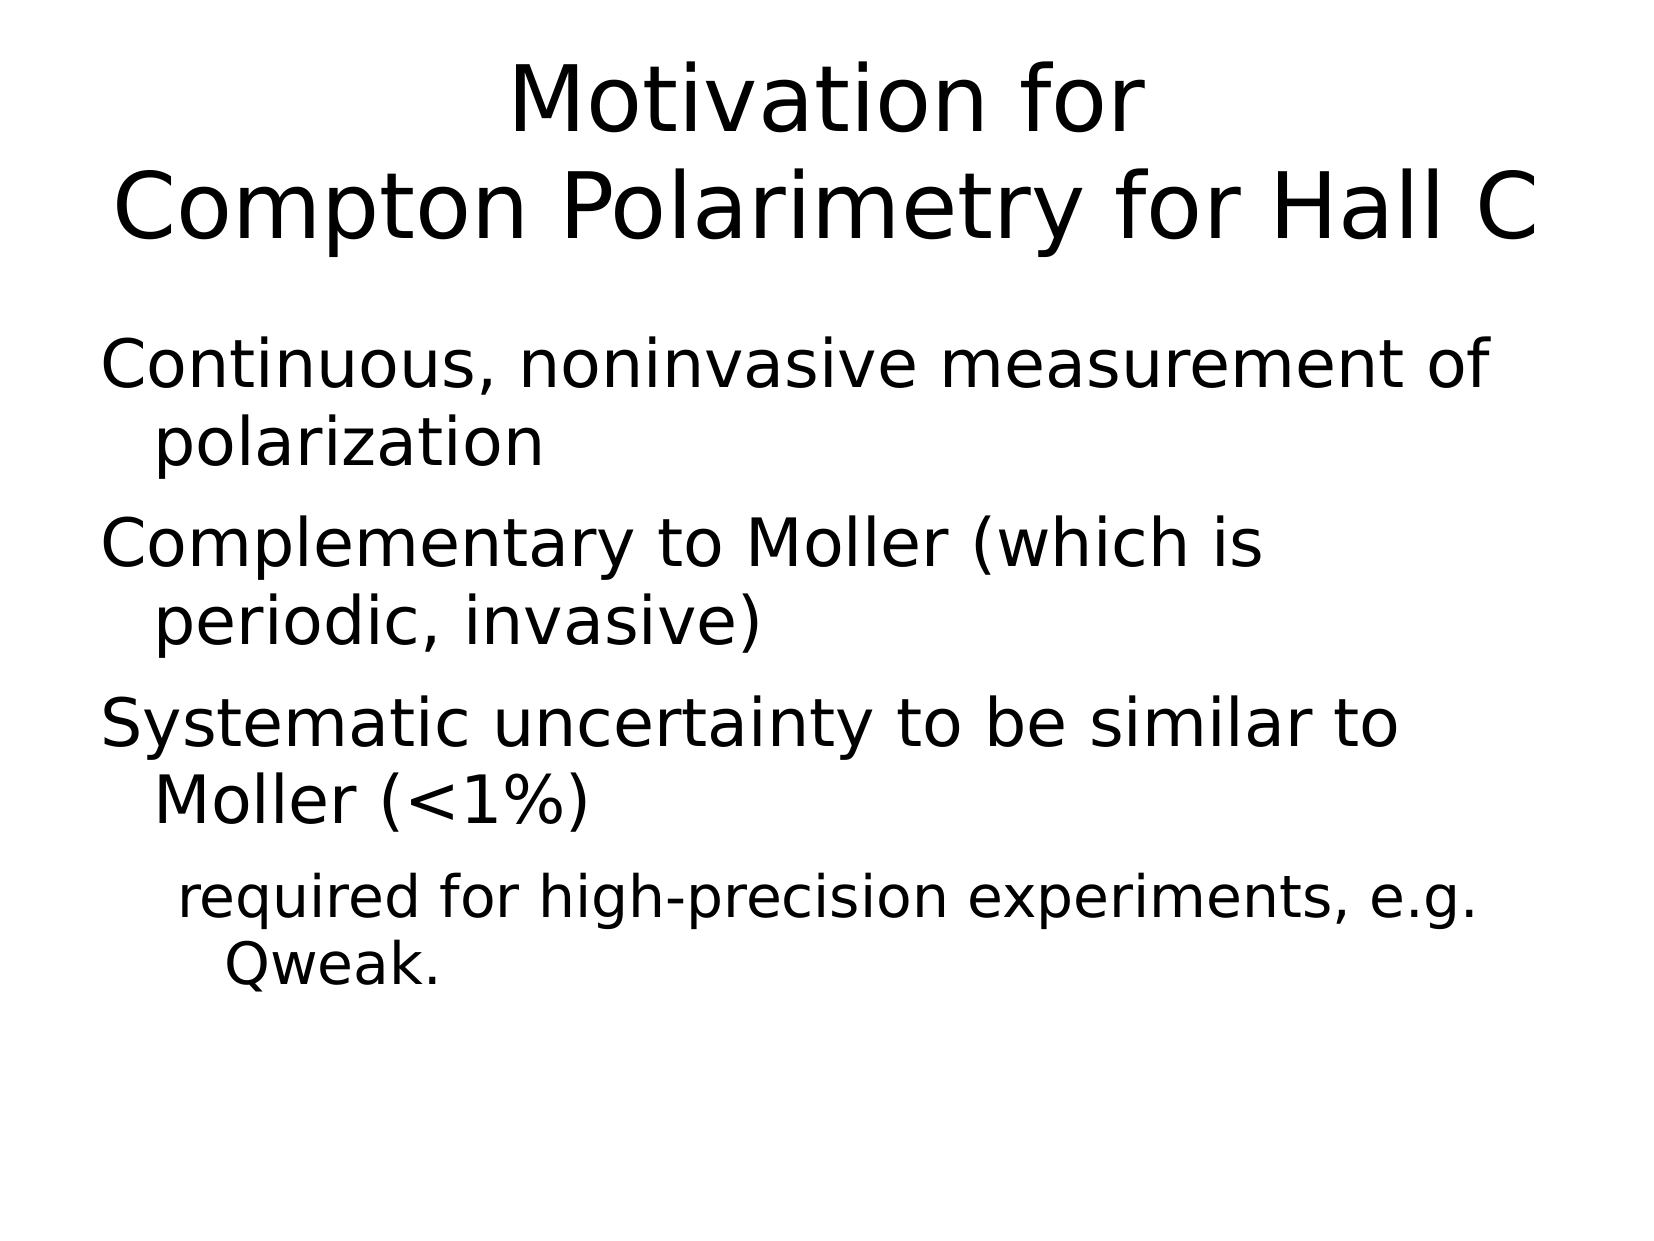

# Motivation for Compton Polarimetry for Hall C
Continuous, noninvasive measurement of polarization
Complementary to Moller (which is periodic, invasive)
Systematic uncertainty to be similar to Moller (<1%)
required for high-precision experiments, e.g. Qweak.